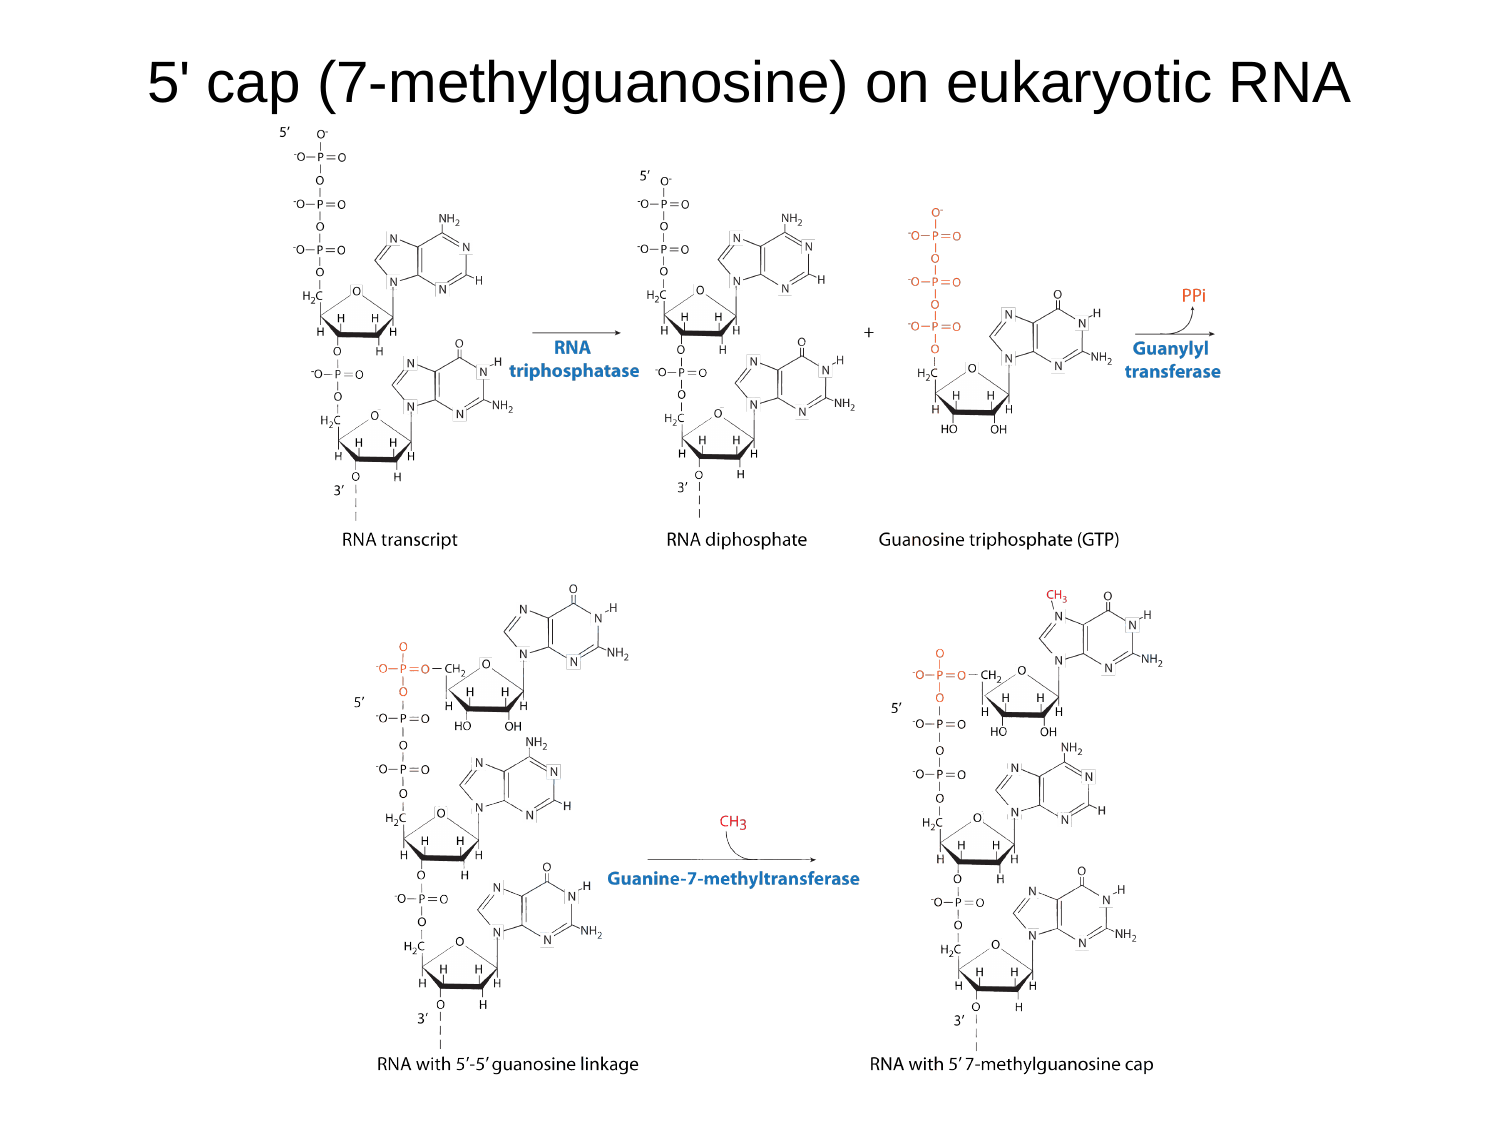

# 5' cap (7-methylguanosine) on eukaryotic RNA